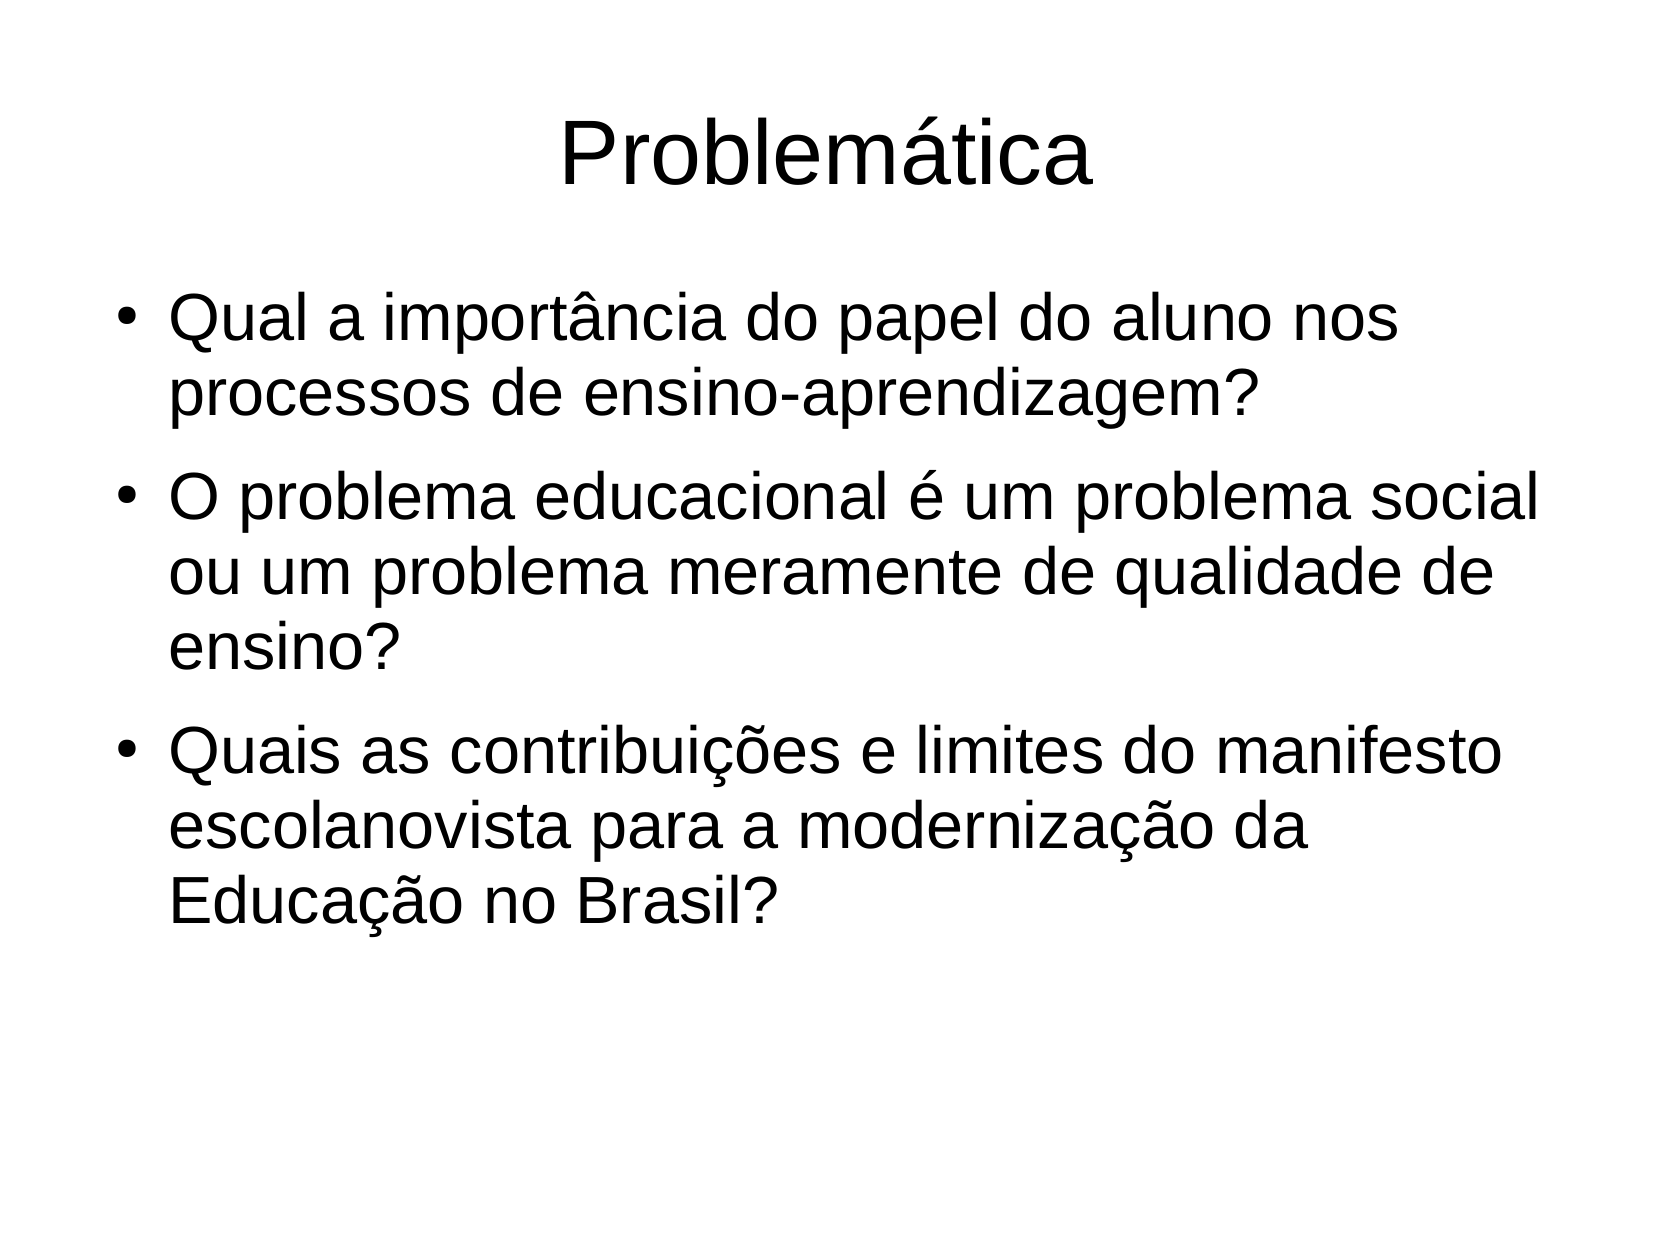

# Problemática
Qual a importância do papel do aluno nos processos de ensino-aprendizagem?
O problema educacional é um problema social ou um problema meramente de qualidade de ensino?
Quais as contribuições e limites do manifesto escolanovista para a modernização da Educação no Brasil?